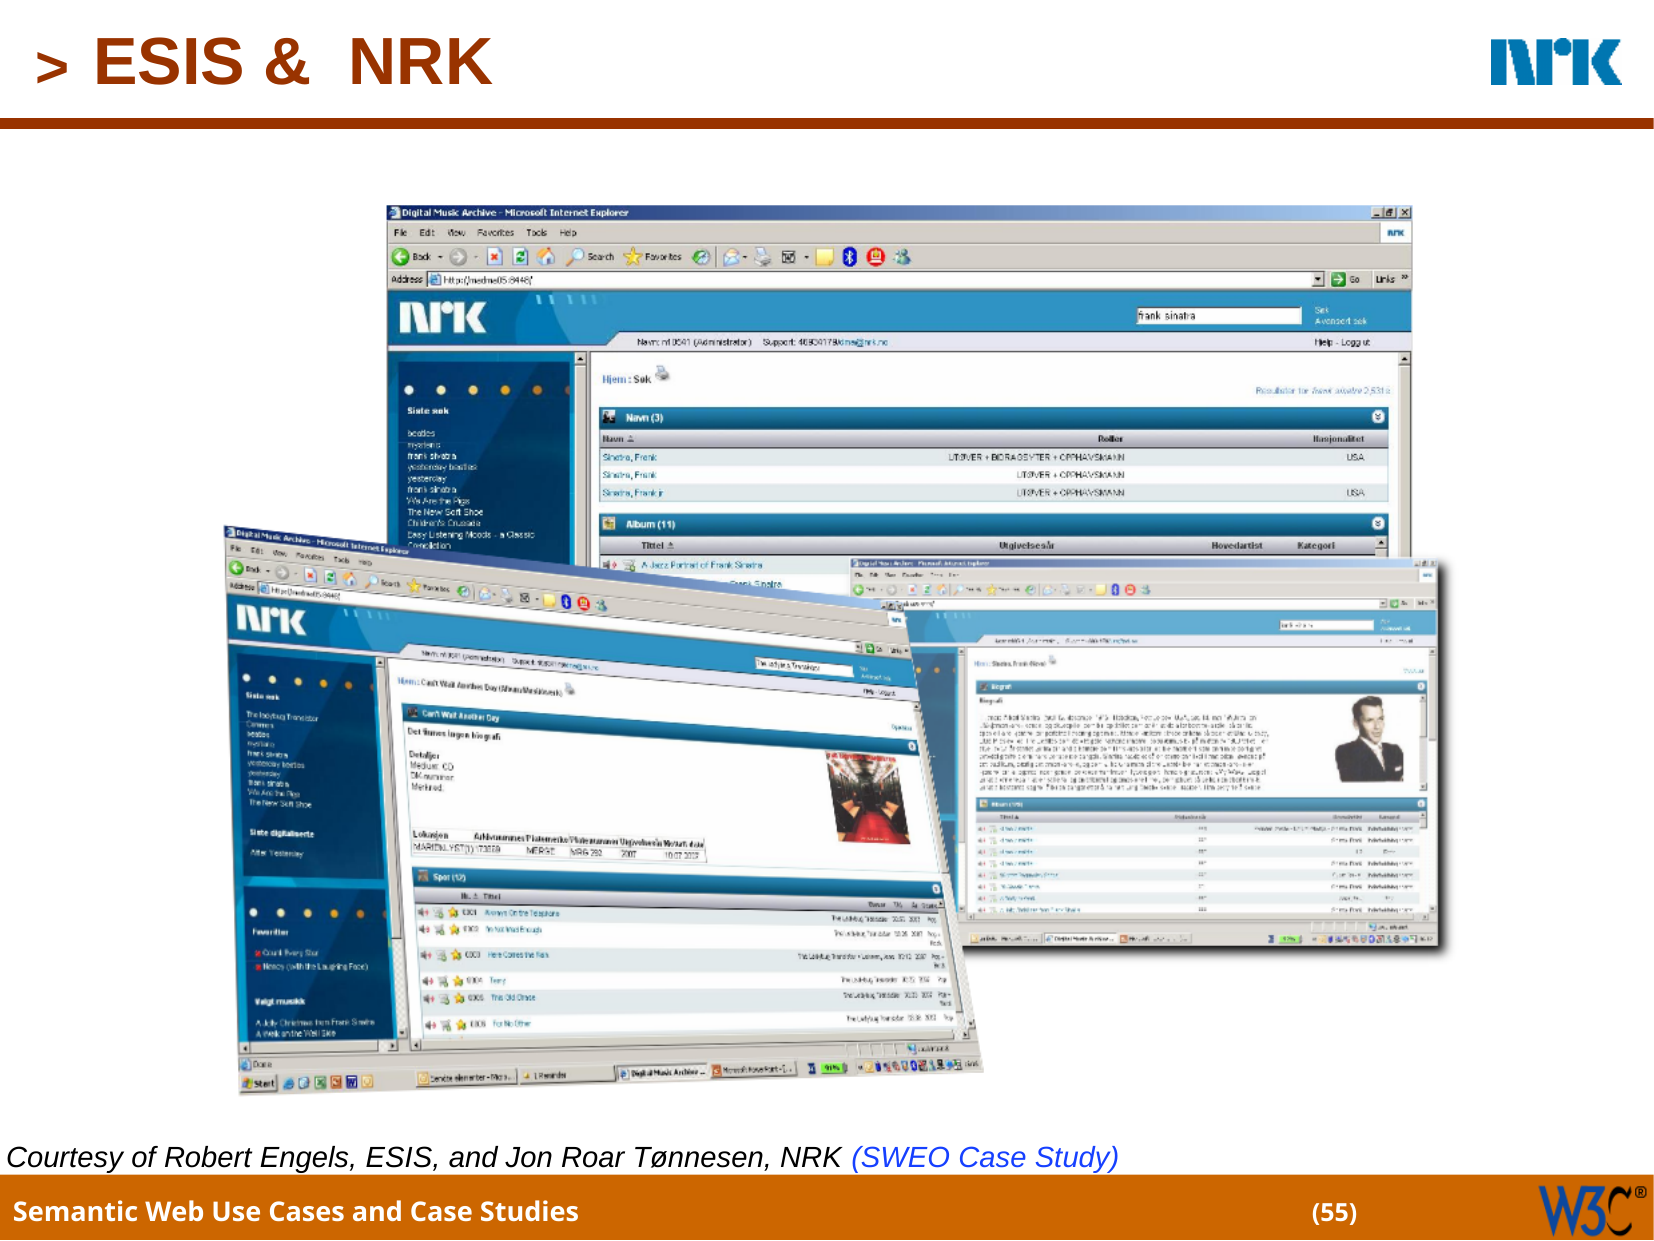

# ESIS & NRK
Courtesy of Robert Engels, ESIS, and Jon Roar Tønnesen, NRK (SWEO Case Study)